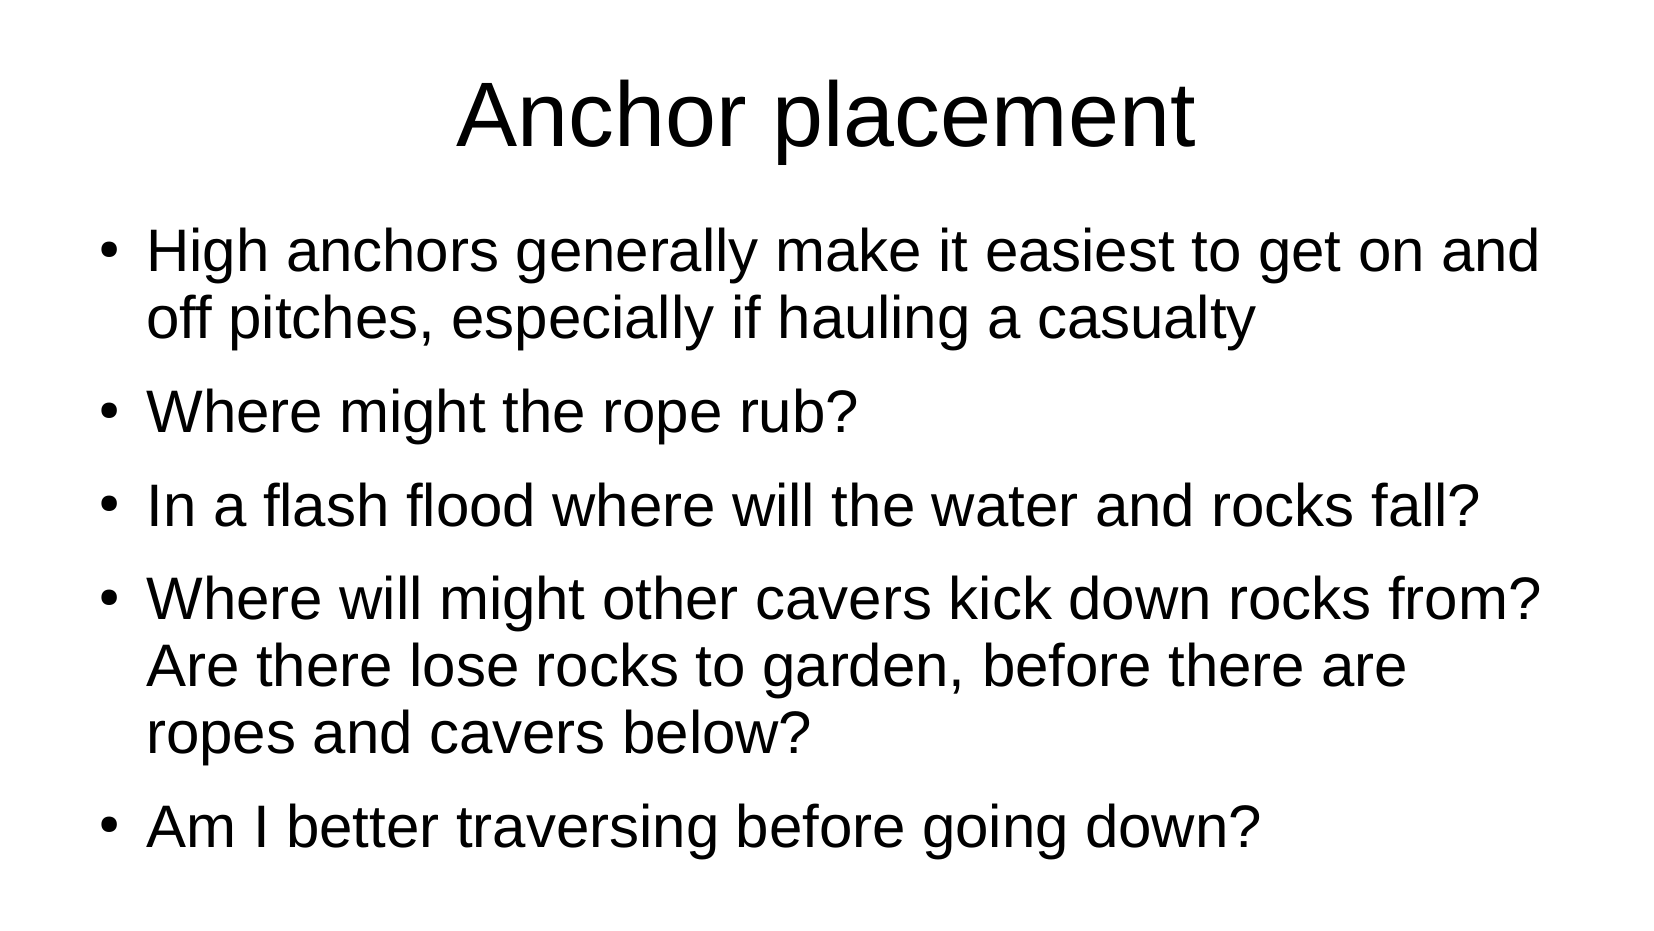

# Anchor placement
High anchors generally make it easiest to get on and off pitches, especially if hauling a casualty
Where might the rope rub?
In a flash flood where will the water and rocks fall?
Where will might other cavers kick down rocks from? Are there lose rocks to garden, before there are ropes and cavers below?
Am I better traversing before going down?